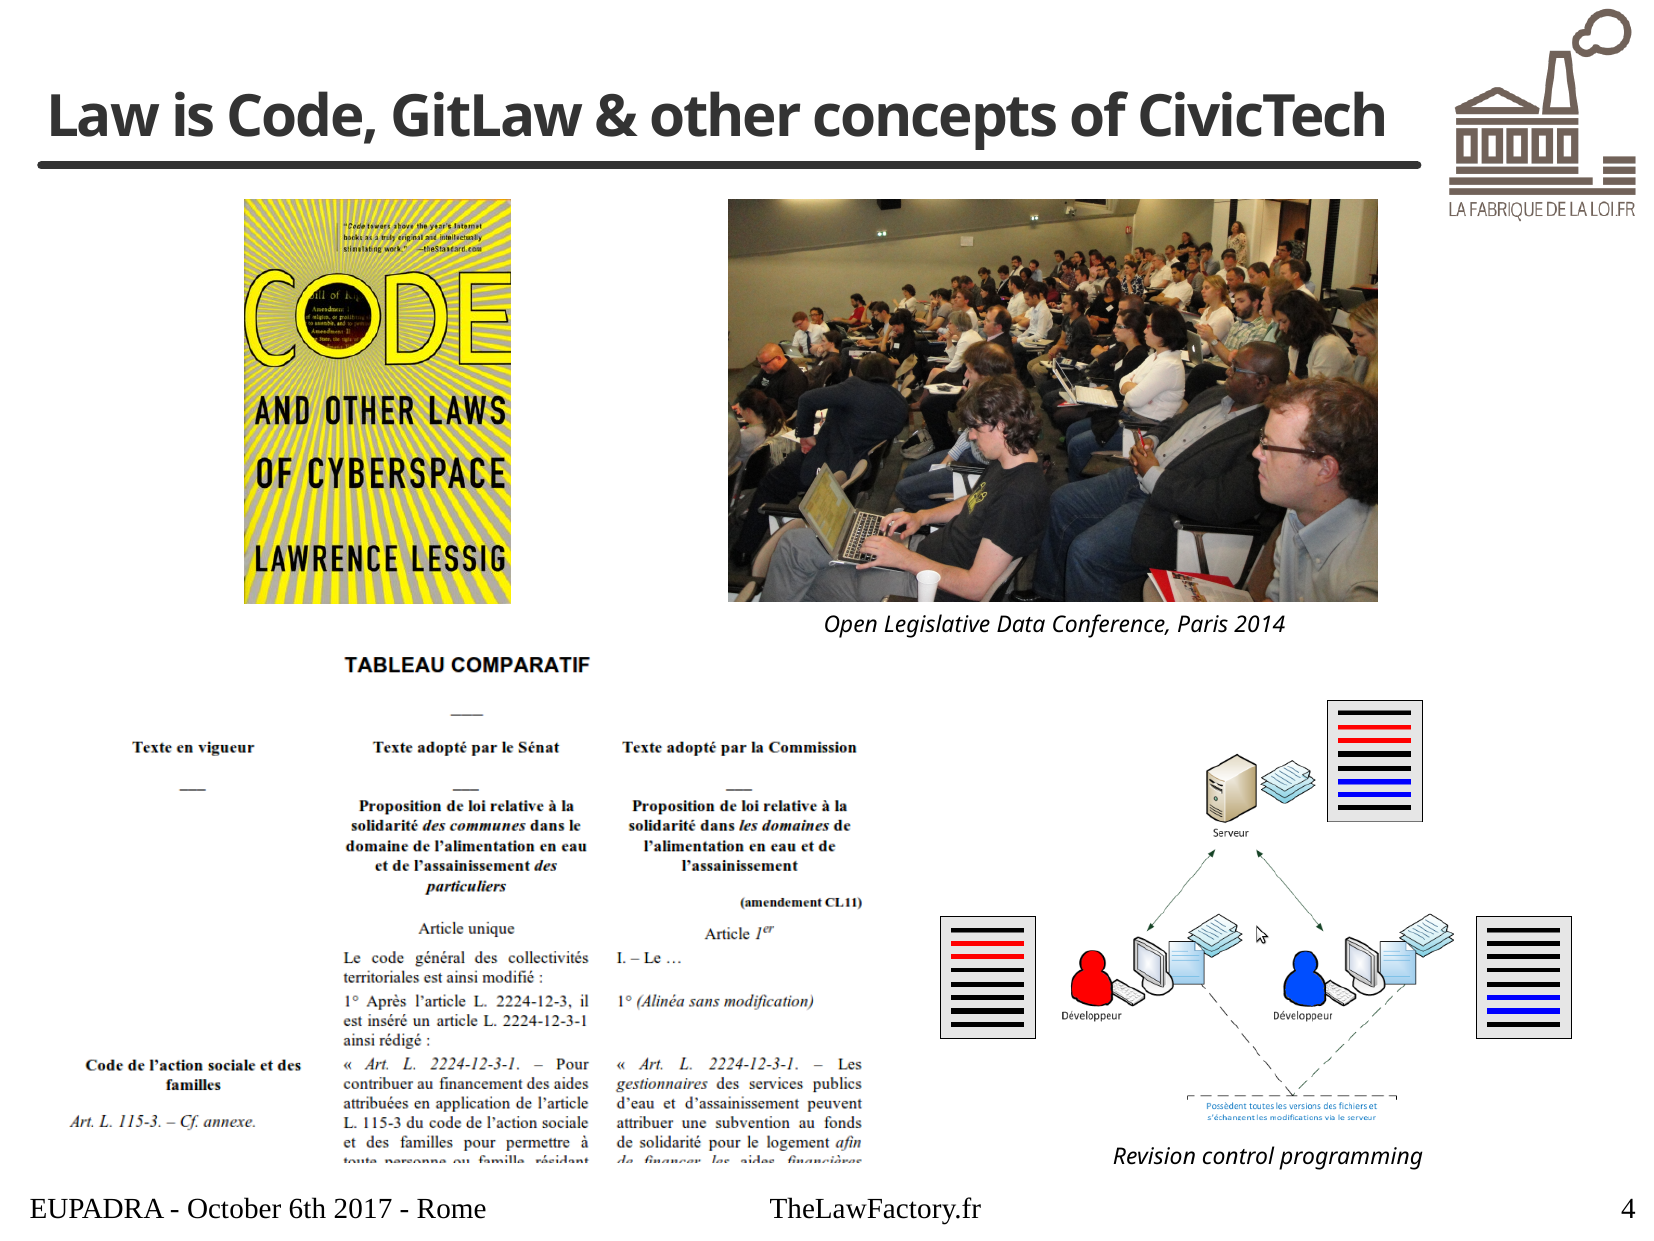

# Law is Code, GitLaw & other concepts of CivicTech
Open Legislative Data Conference, Paris 2014
Revision control programming
EUPADRA - October 6th 2017 - Rome
TheLawFactory.fr
4